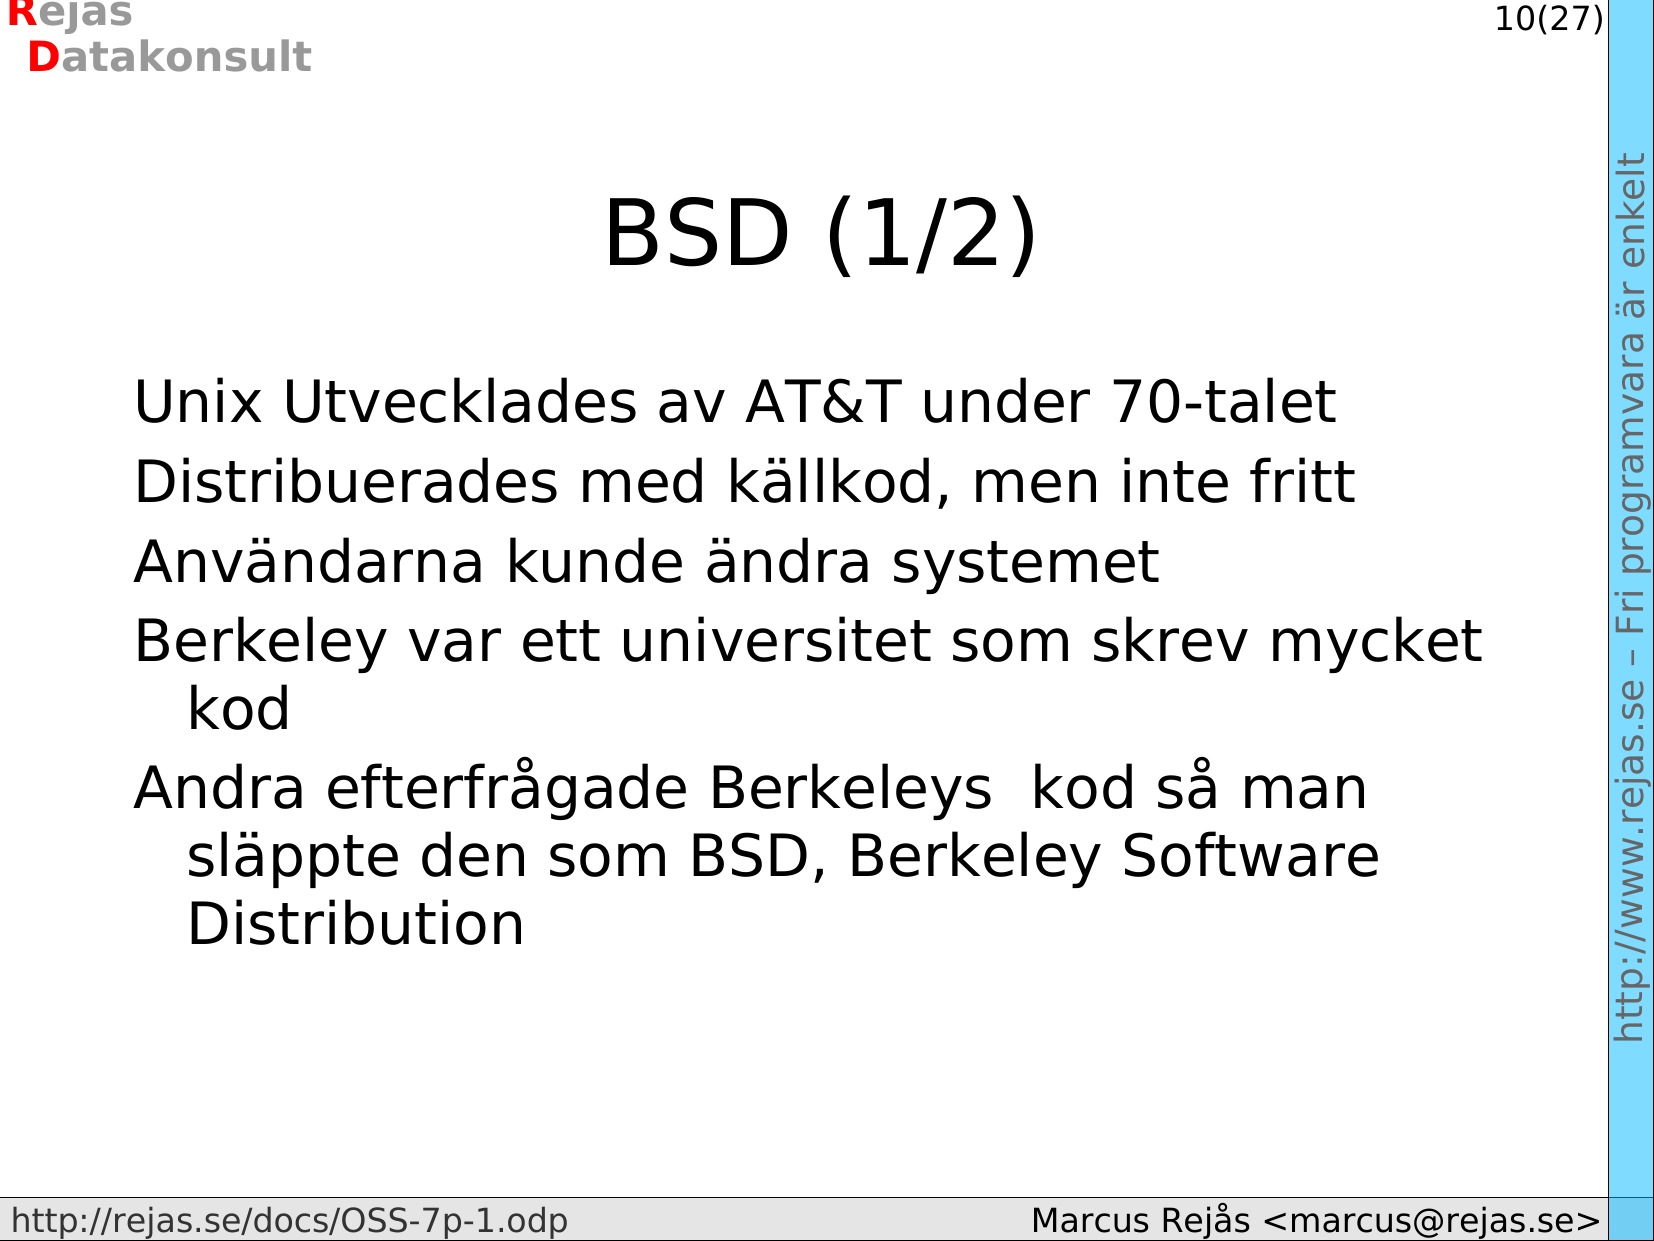

# BSD (1/2)
Unix Utvecklades av AT&T under 70-talet
Distribuerades med källkod, men inte fritt
Användarna kunde ändra systemet
Berkeley var ett universitet som skrev mycket kod
Andra efterfrågade Berkeleys kod så man släppte den som BSD, Berkeley Software Distribution